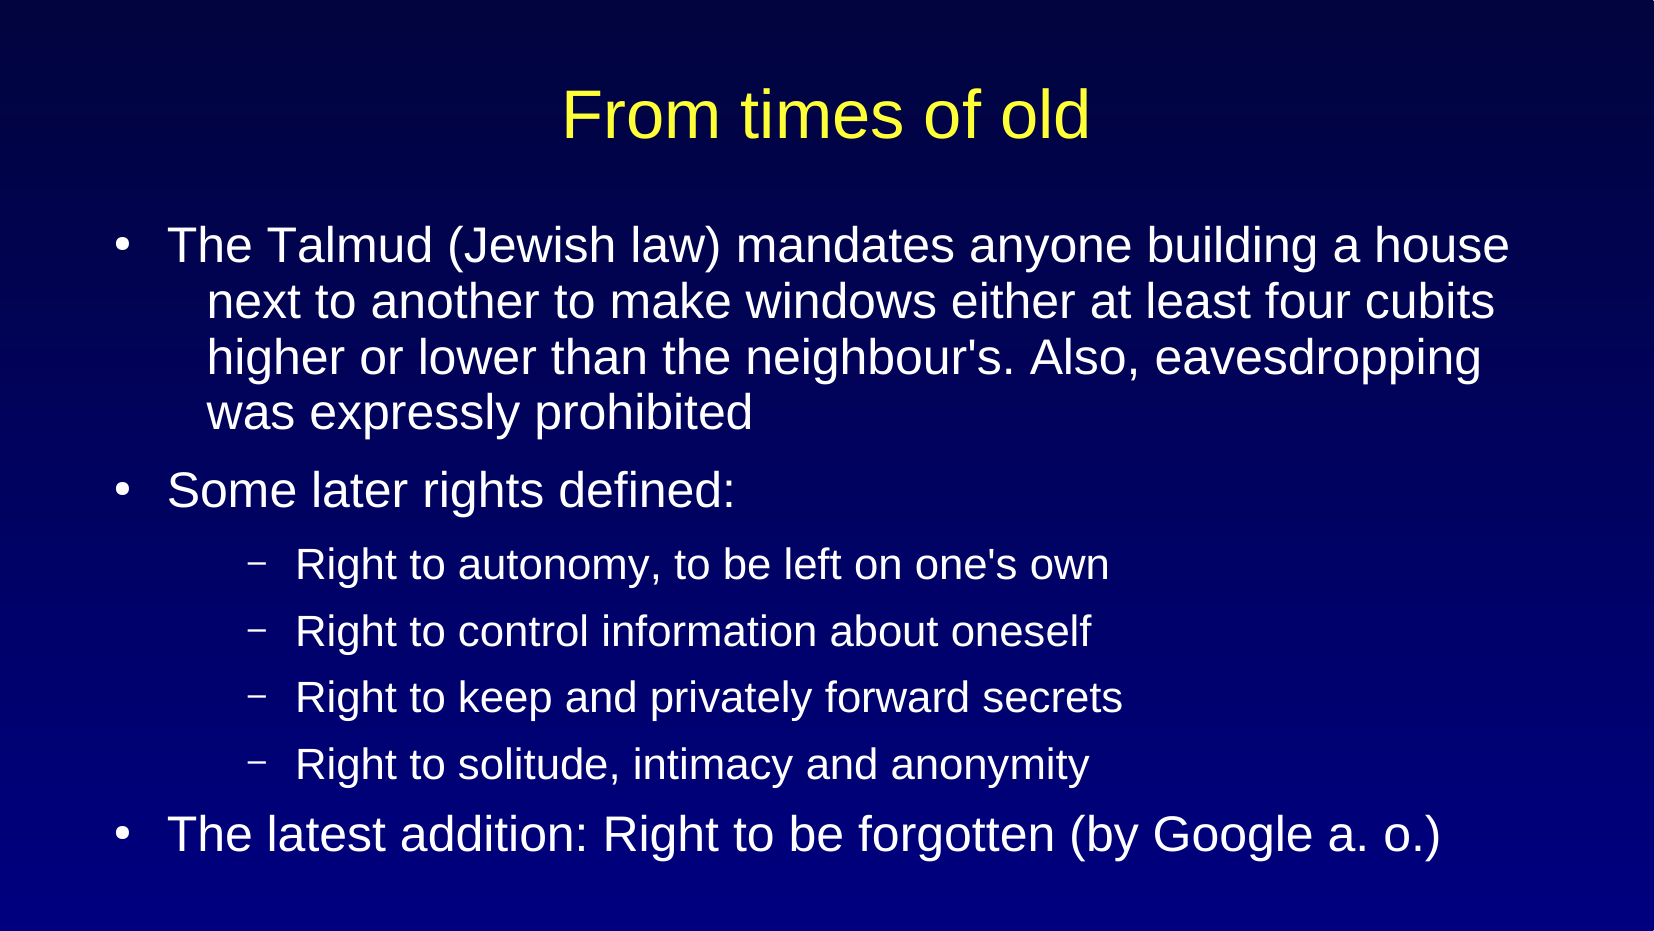

# From times of old
The Talmud (Jewish law) mandates anyone building a house next to another to make windows either at least four cubits higher or lower than the neighbour's. Also, eavesdropping was expressly prohibited
Some later rights defined:
Right to autonomy, to be left on one's own
Right to control information about oneself
Right to keep and privately forward secrets
Right to solitude, intimacy and anonymity
The latest addition: Right to be forgotten (by Google a. o.)